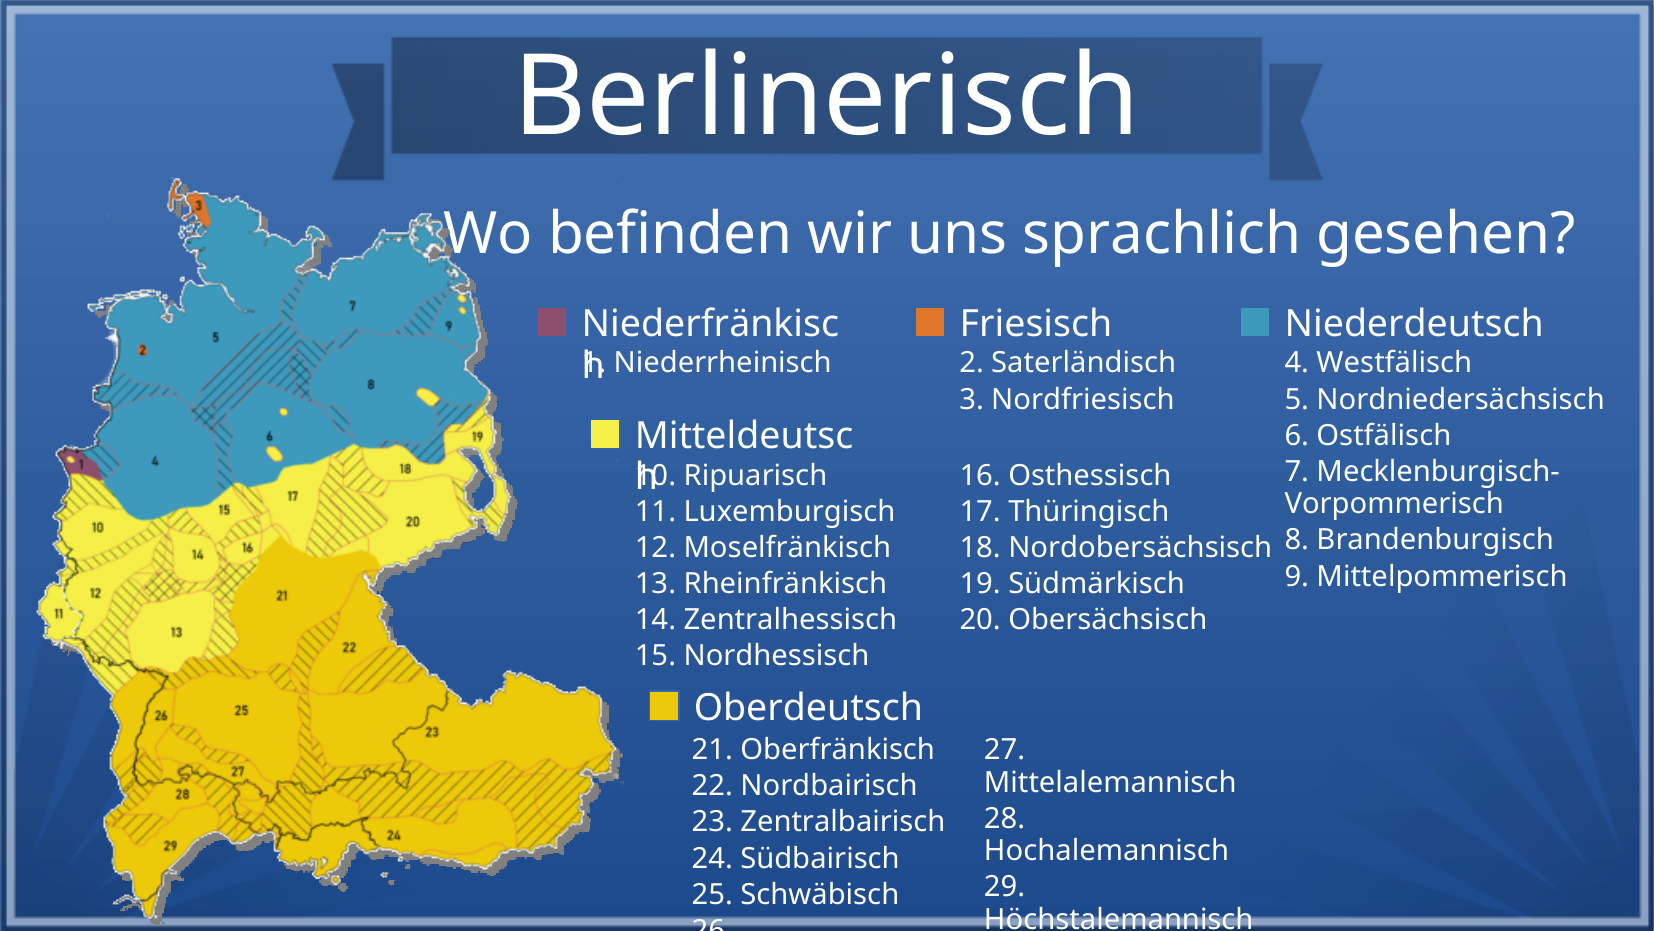

Berlinerisch
Wo befinden wir uns sprachlich gesehen?
Niederfränkisch
Friesisch
Niederdeutsch
1. Niederrheinisch
2. Saterländisch
3. Nordfriesisch
4. Westfälisch
5. Nordniedersächsisch
6. Ostfälisch
7. Mecklenburgisch-Vorpommerisch
8. Brandenburgisch
9. Mittelpommerisch
Mitteldeutsch
10. Ripuarisch
11. Luxemburgisch
12. Moselfränkisch
13. Rheinfränkisch
14. Zentralhessisch
15. Nordhessisch
16. Osthessisch
17. Thüringisch
18. Nordobersächsisch
19. Südmärkisch
20. Obersächsisch
Oberdeutsch
21. Oberfränkisch
22. Nordbairisch
23. Zentralbairisch
24. Südbairisch
25. Schwäbisch
26. Niederalemannisch
27. Mittelalemannisch
28. Hochalemannisch
29. Höchstalemannisch